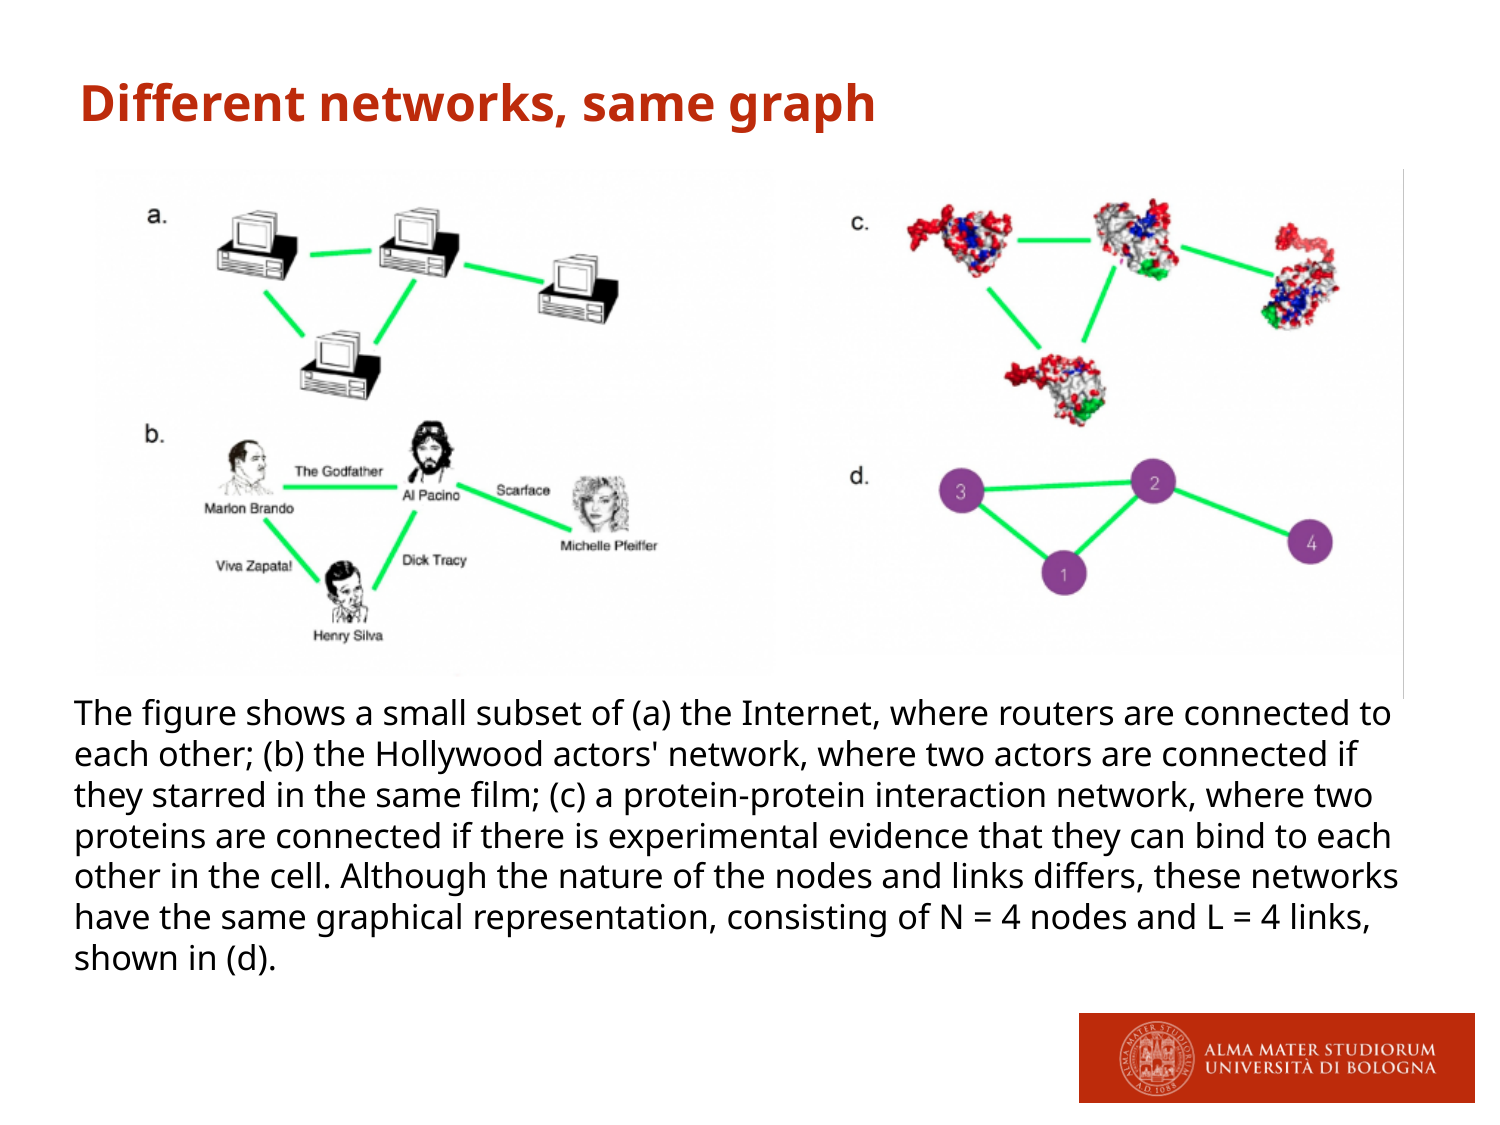

# Different networks, same graph
The figure shows a small subset of (a) the Internet, where routers are connected to each other; (b) the Hollywood actors' network, where two actors are connected if they starred in the same film; (c) a protein-protein interaction network, where two proteins are connected if there is experimental evidence that they can bind to each other in the cell. Although the nature of the nodes and links differs, these networks have the same graphical representation, consisting of N = 4 nodes and L = 4 links, shown in (d).